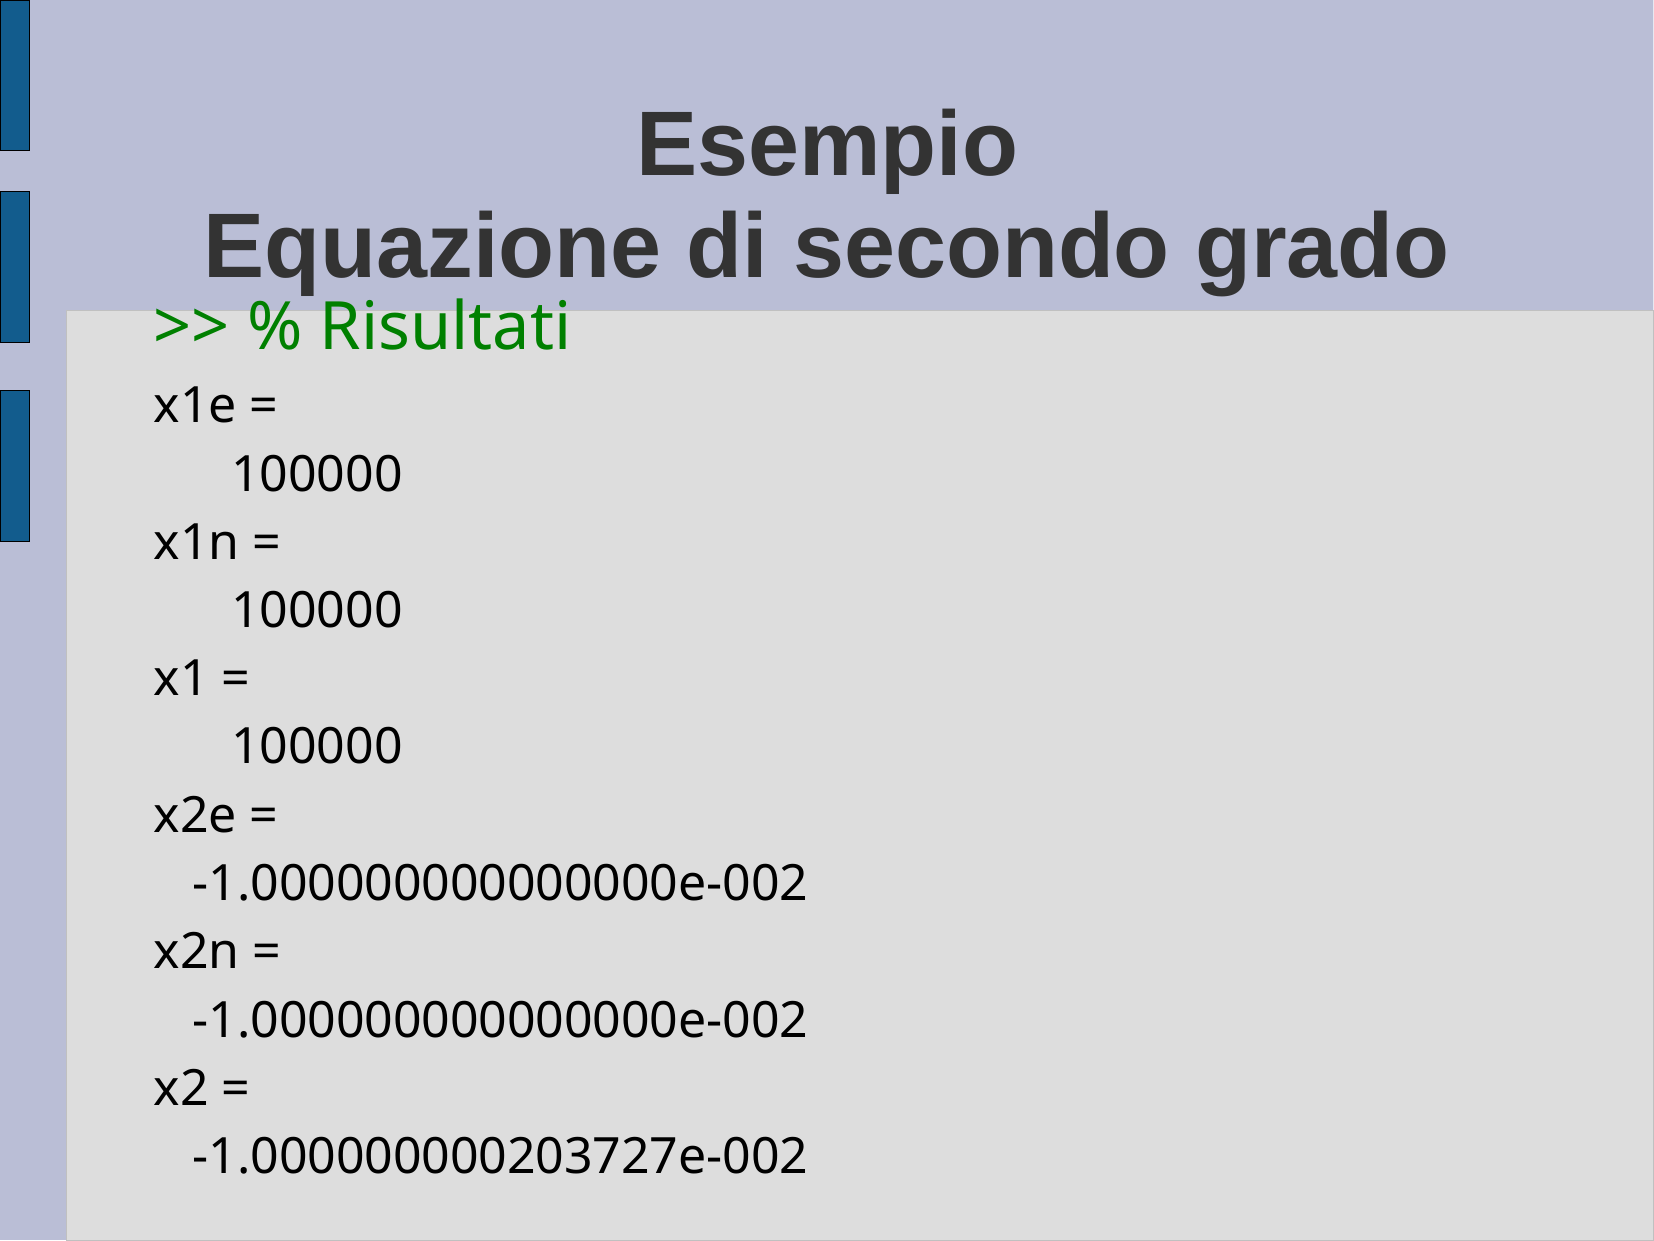

# Esempio Equazione di secondo grado
>> % Risultati
x1e =
 100000
x1n =
 100000
x1 =
 100000
x2e =
 -1.000000000000000e-002
x2n =
 -1.000000000000000e-002
x2 =
 -1.000000000203727e-002